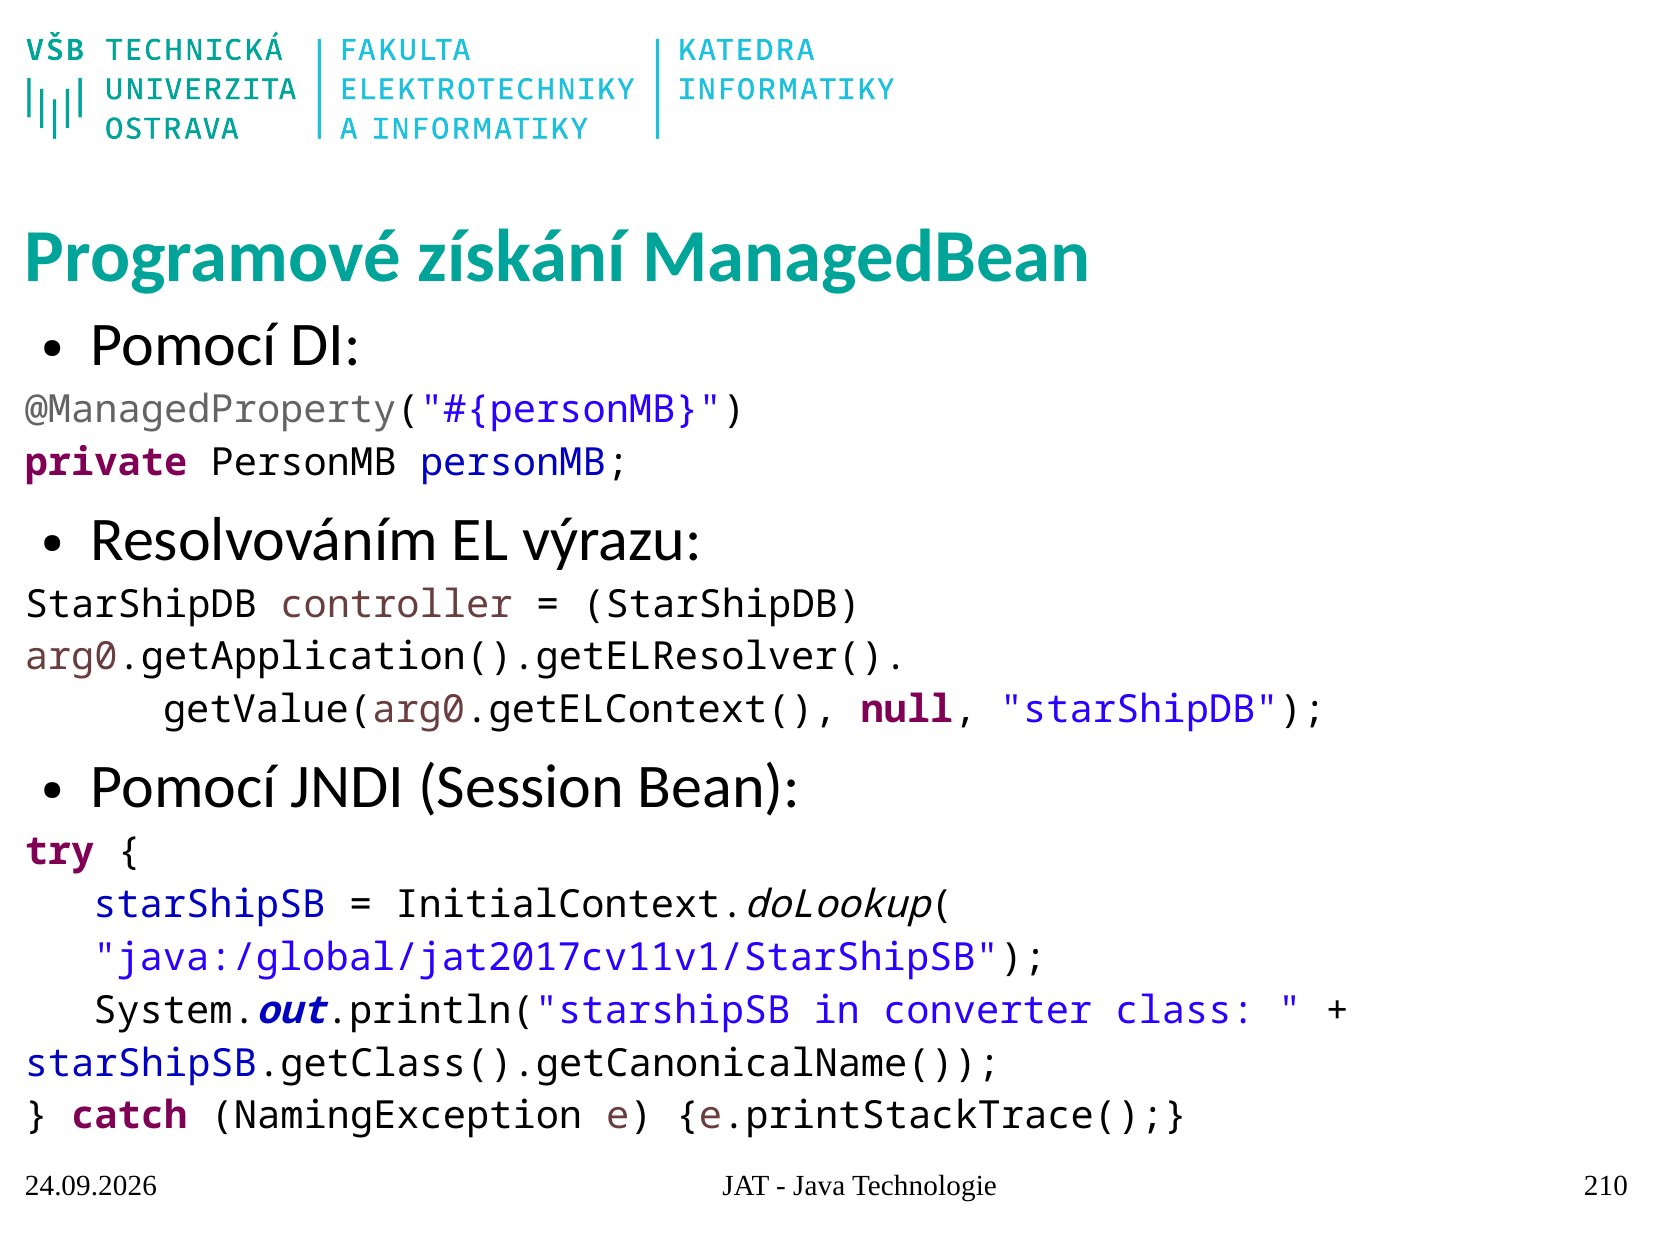

# Programové získání ManagedBean
Pomocí DI:
@ManagedProperty("#{personMB}")
private PersonMB personMB;
Resolvováním EL výrazu:
StarShipDB controller = (StarShipDB) arg0.getApplication().getELResolver().
				 getValue(arg0.getELContext(), null, "starShipDB");
Pomocí JNDI (Session Bean):
try {
	starShipSB = InitialContext.doLookup(
		"java:/global/jat2017cv11v1/StarShipSB");
	System.out.println("starshipSB in converter class: " + starShipSB.getClass().getCanonicalName());
} catch (NamingException e) {e.printStackTrace();}
JAT - Java Technologie
210